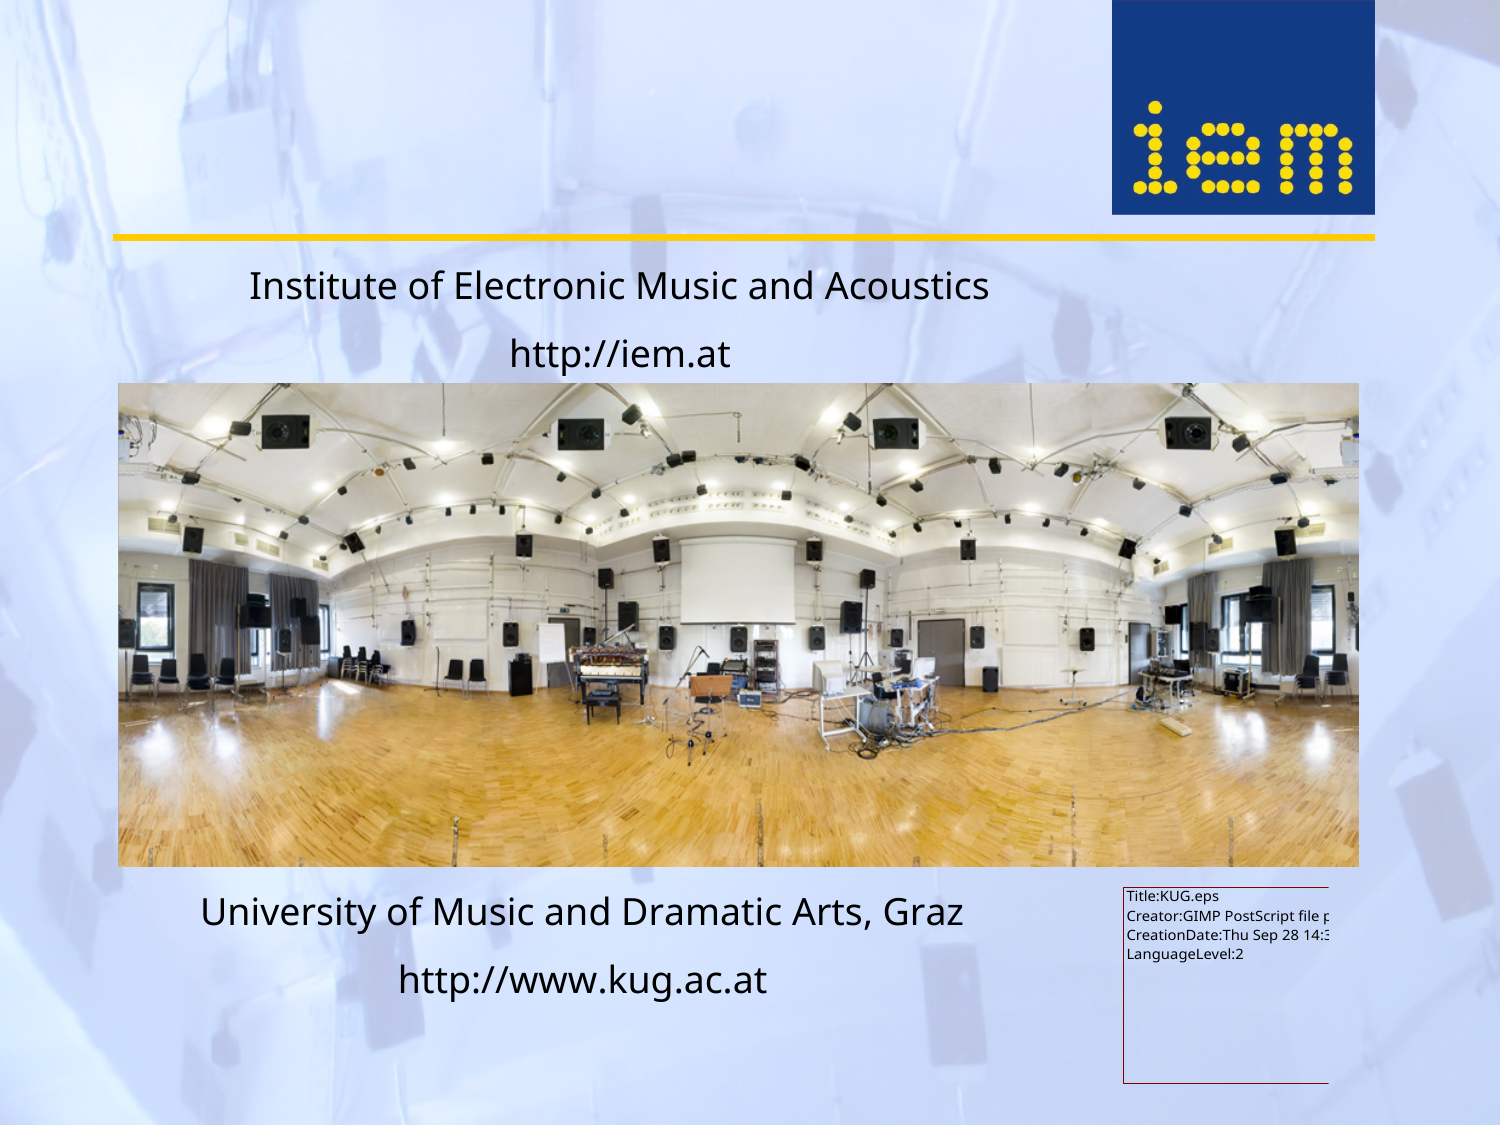

Institute of Electronic Music and Acoustics
http://iem.at
University of Music and Dramatic Arts, Graz
http://www.kug.ac.at